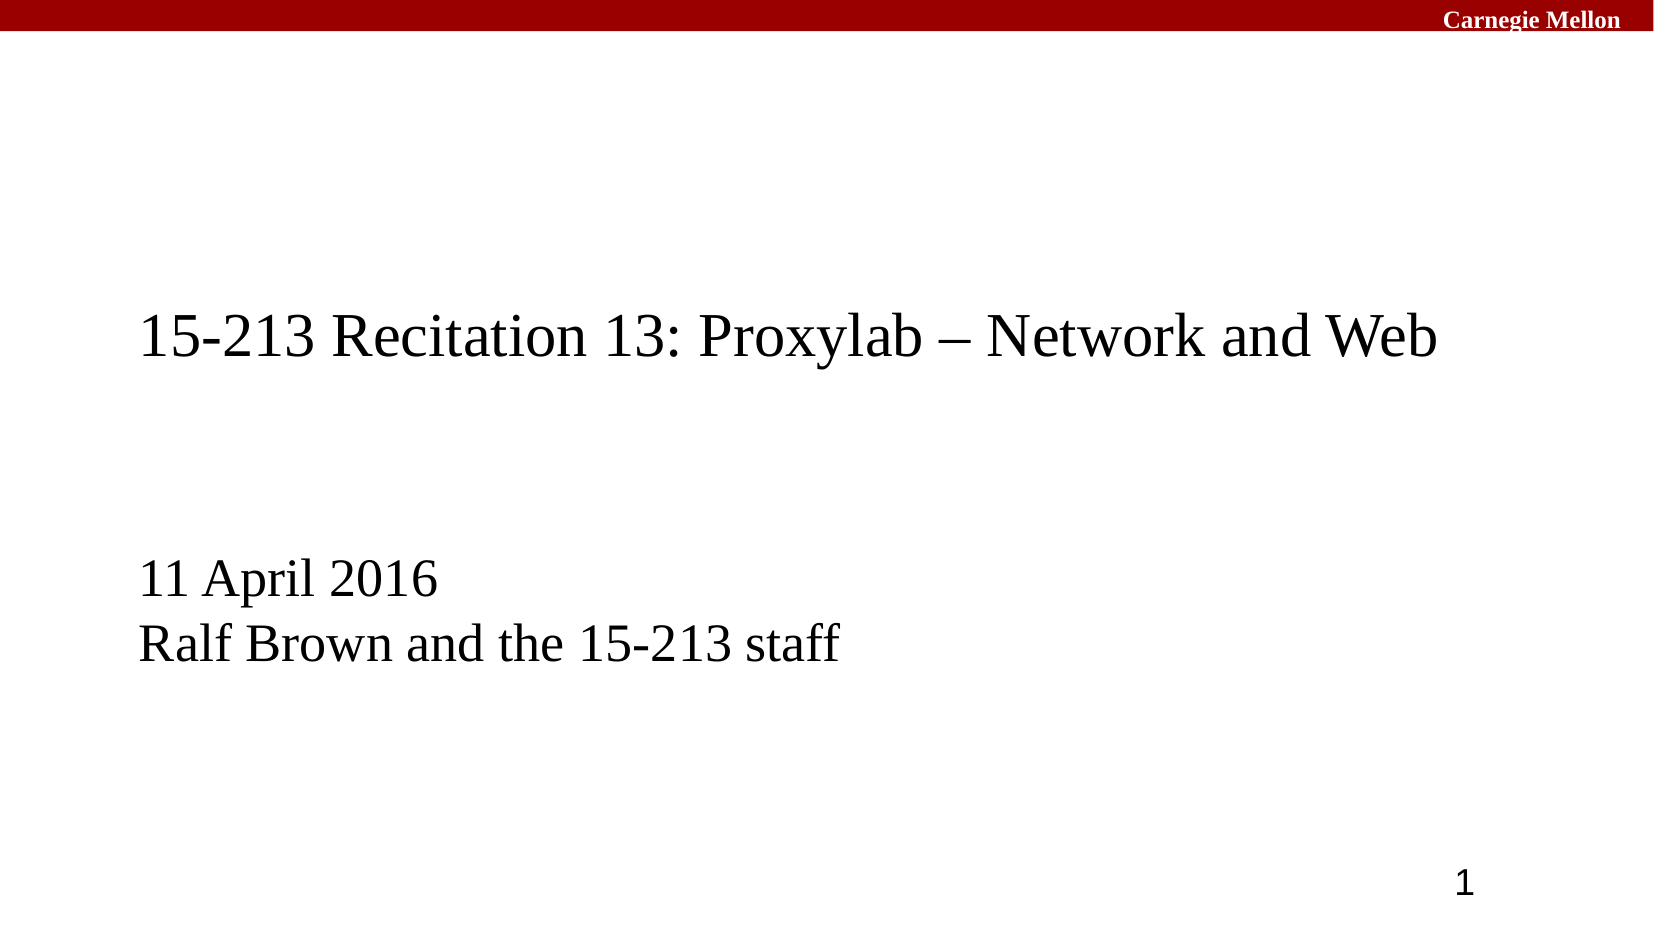

# 15-213 Recitation 13: Proxylab – Network and Web
11 April 2016
Ralf Brown and the 15-213 staff